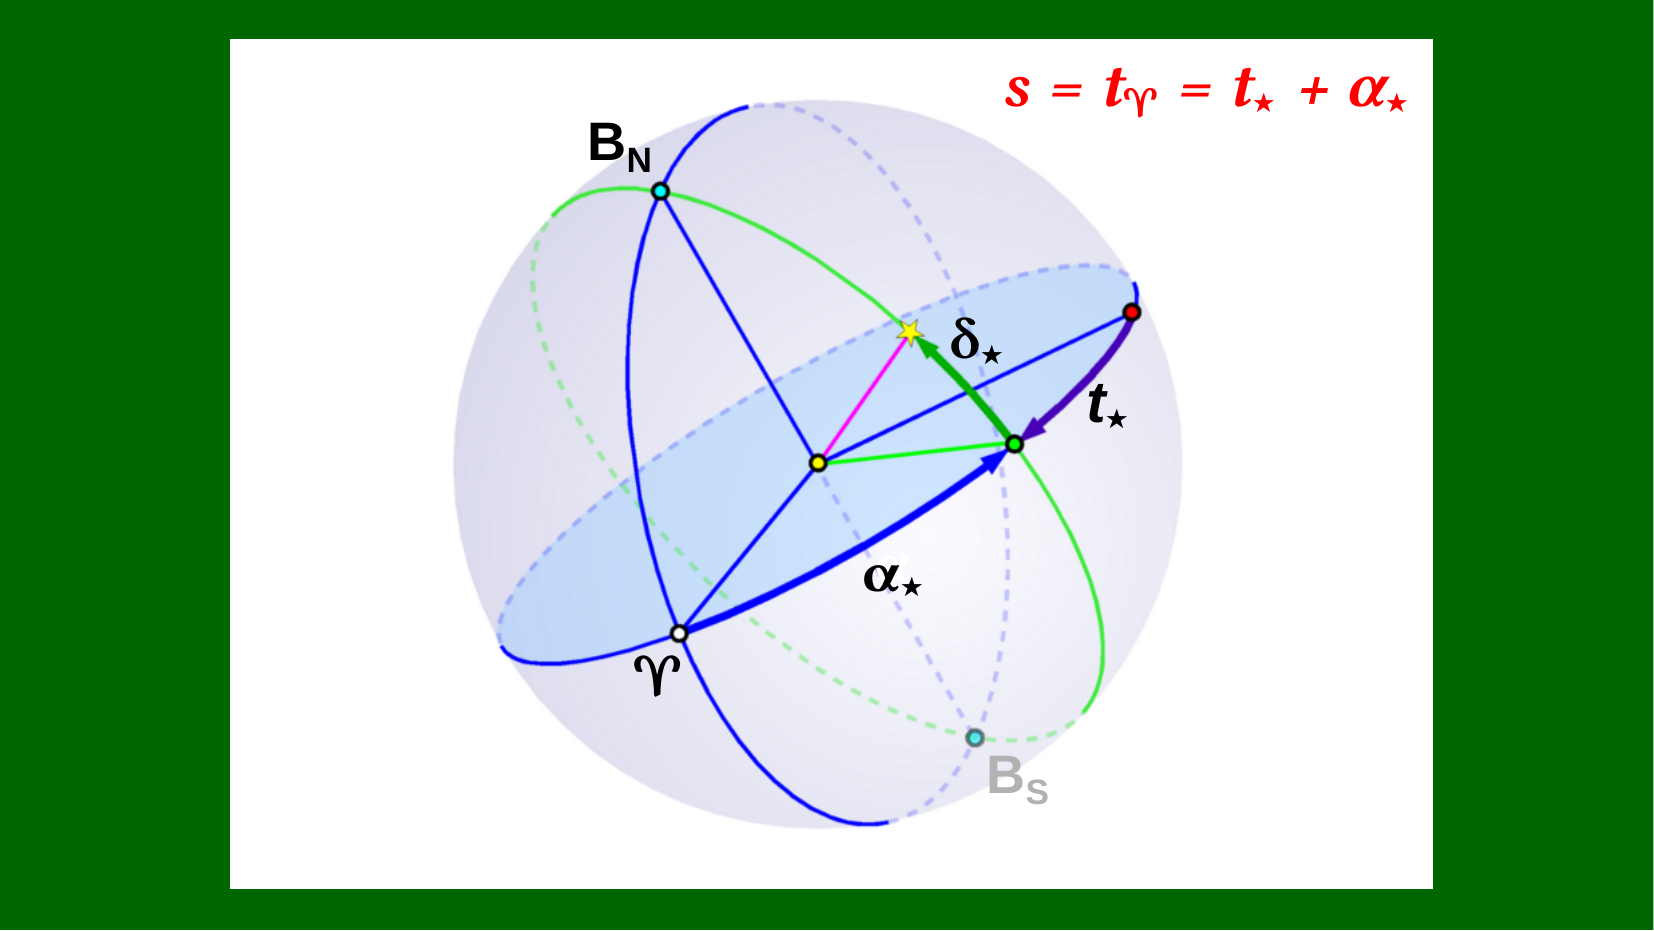

s = t♈ = t★ + α★
BN
δ★
t★
α★
α
♈
BS